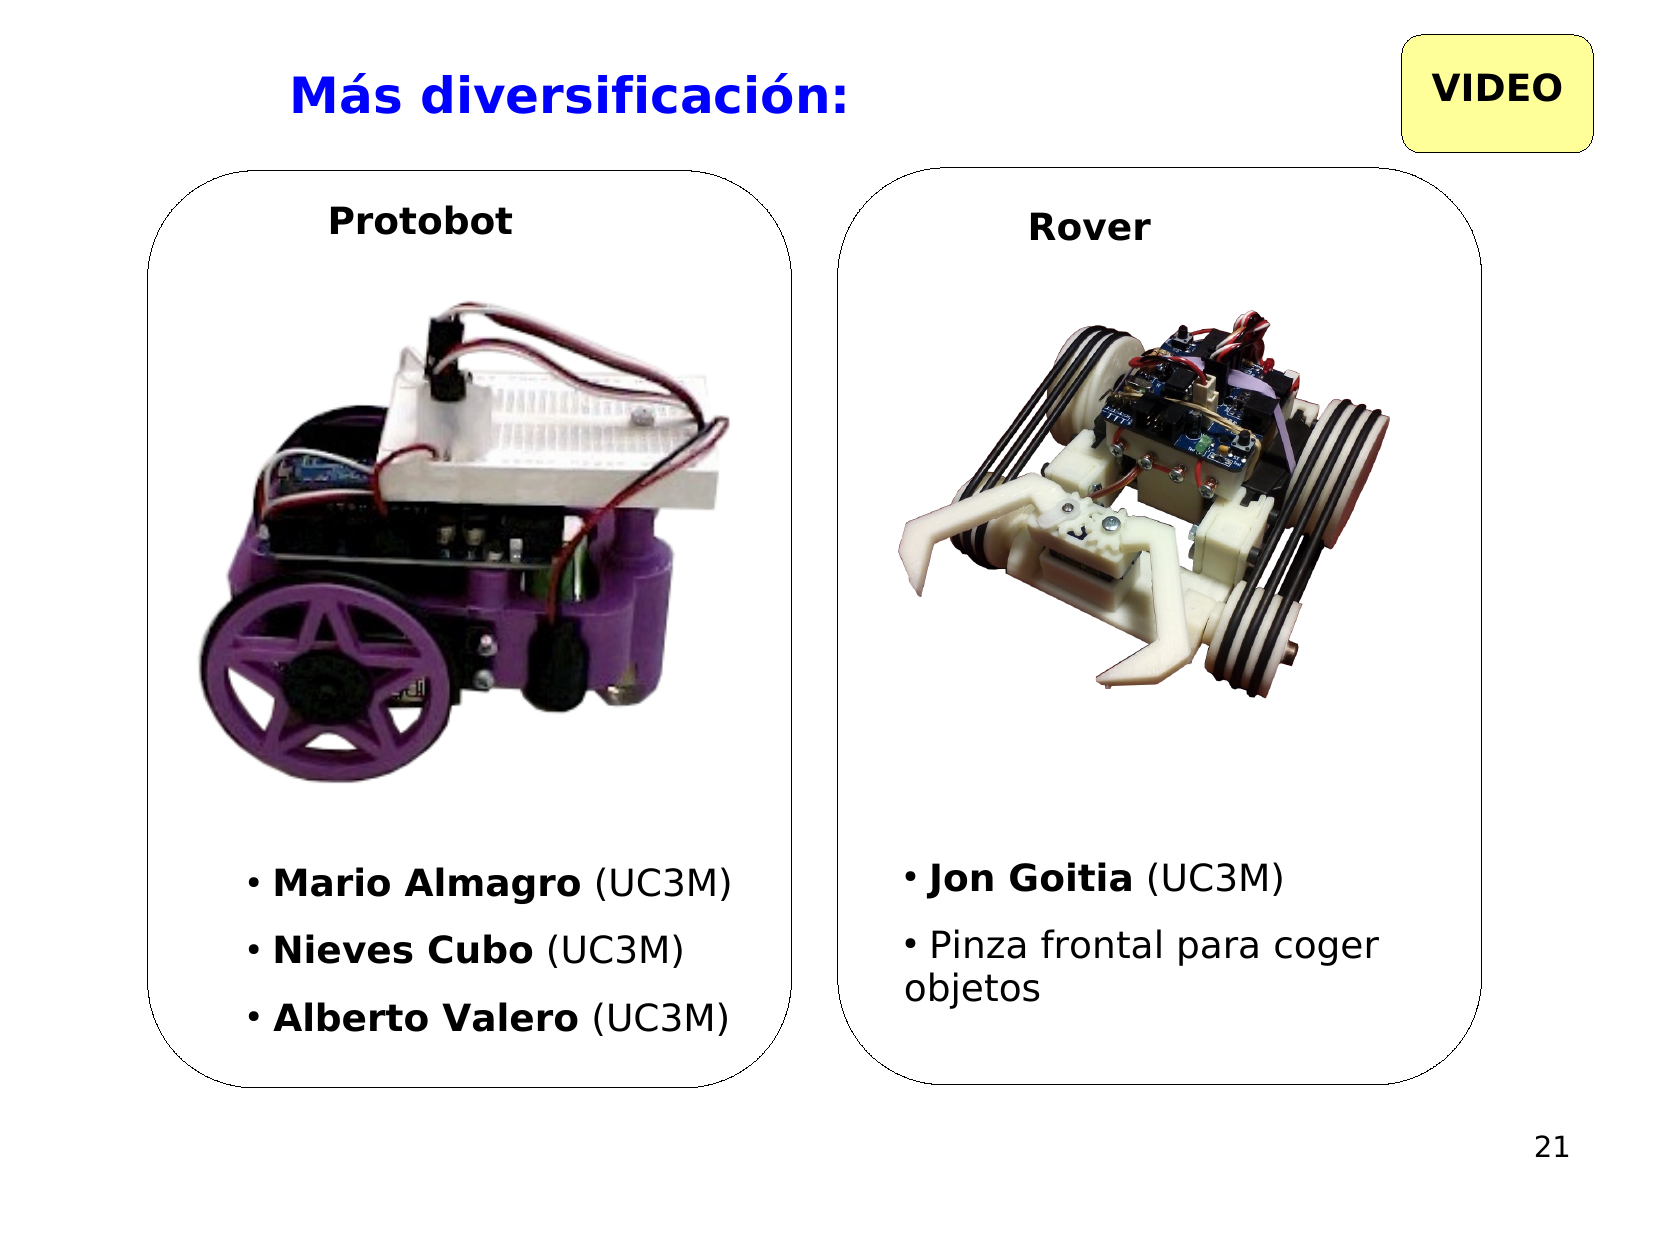

VIDEO
Más diversificación:
Protobot
Rover
 Jon Goitia (UC3M)
 Pinza frontal para coger objetos
 Mario Almagro (UC3M)
 Nieves Cubo (UC3M)
 Alberto Valero (UC3M)
21